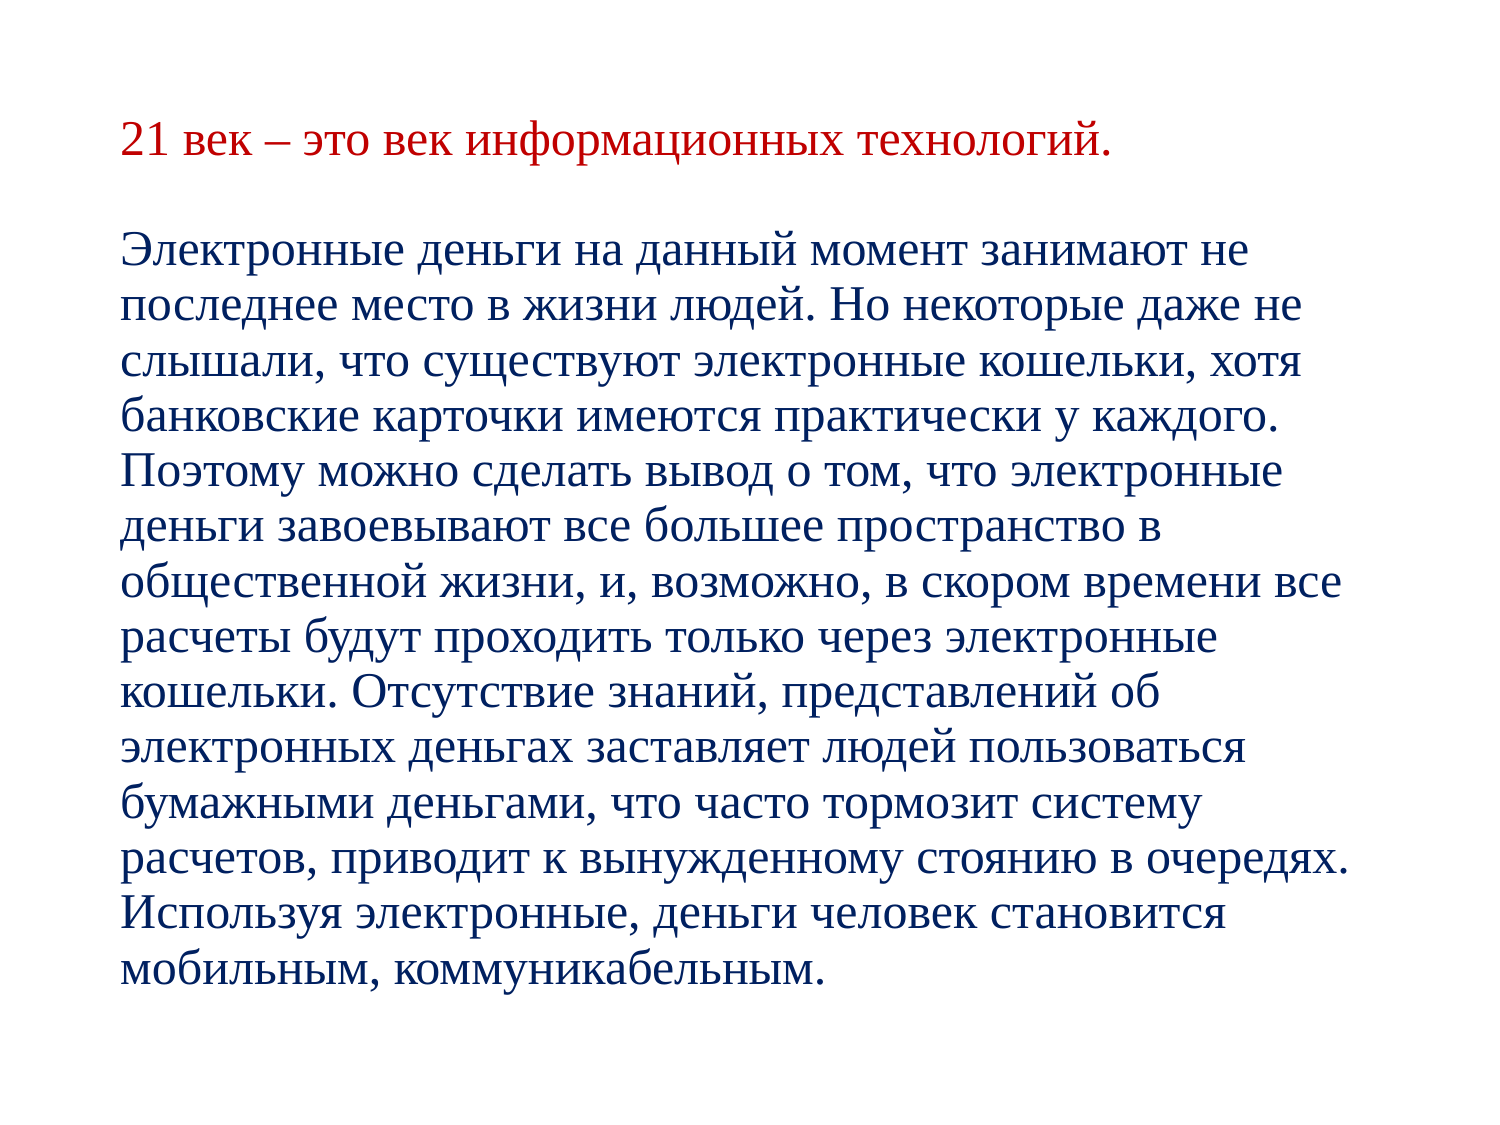

21 век – это век информационных технологий.
Электронные деньги на данный момент занимают не последнее место в жизни людей. Но некоторые даже не слышали, что существуют электронные кошельки, хотя банковские карточки имеются практически у каждого. Поэтому можно сделать вывод о том, что электронные деньги завоевывают все большее пространство в общественной жизни, и, возможно, в скором времени все расчеты будут проходить только через электронные кошельки. Отсутствие знаний, представлений об электронных деньгах заставляет людей пользоваться бумажными деньгами, что часто тормозит систему расчетов, приводит к вынужденному стоянию в очередях. Используя электронные, деньги человек становится мобильным, коммуникабельным.